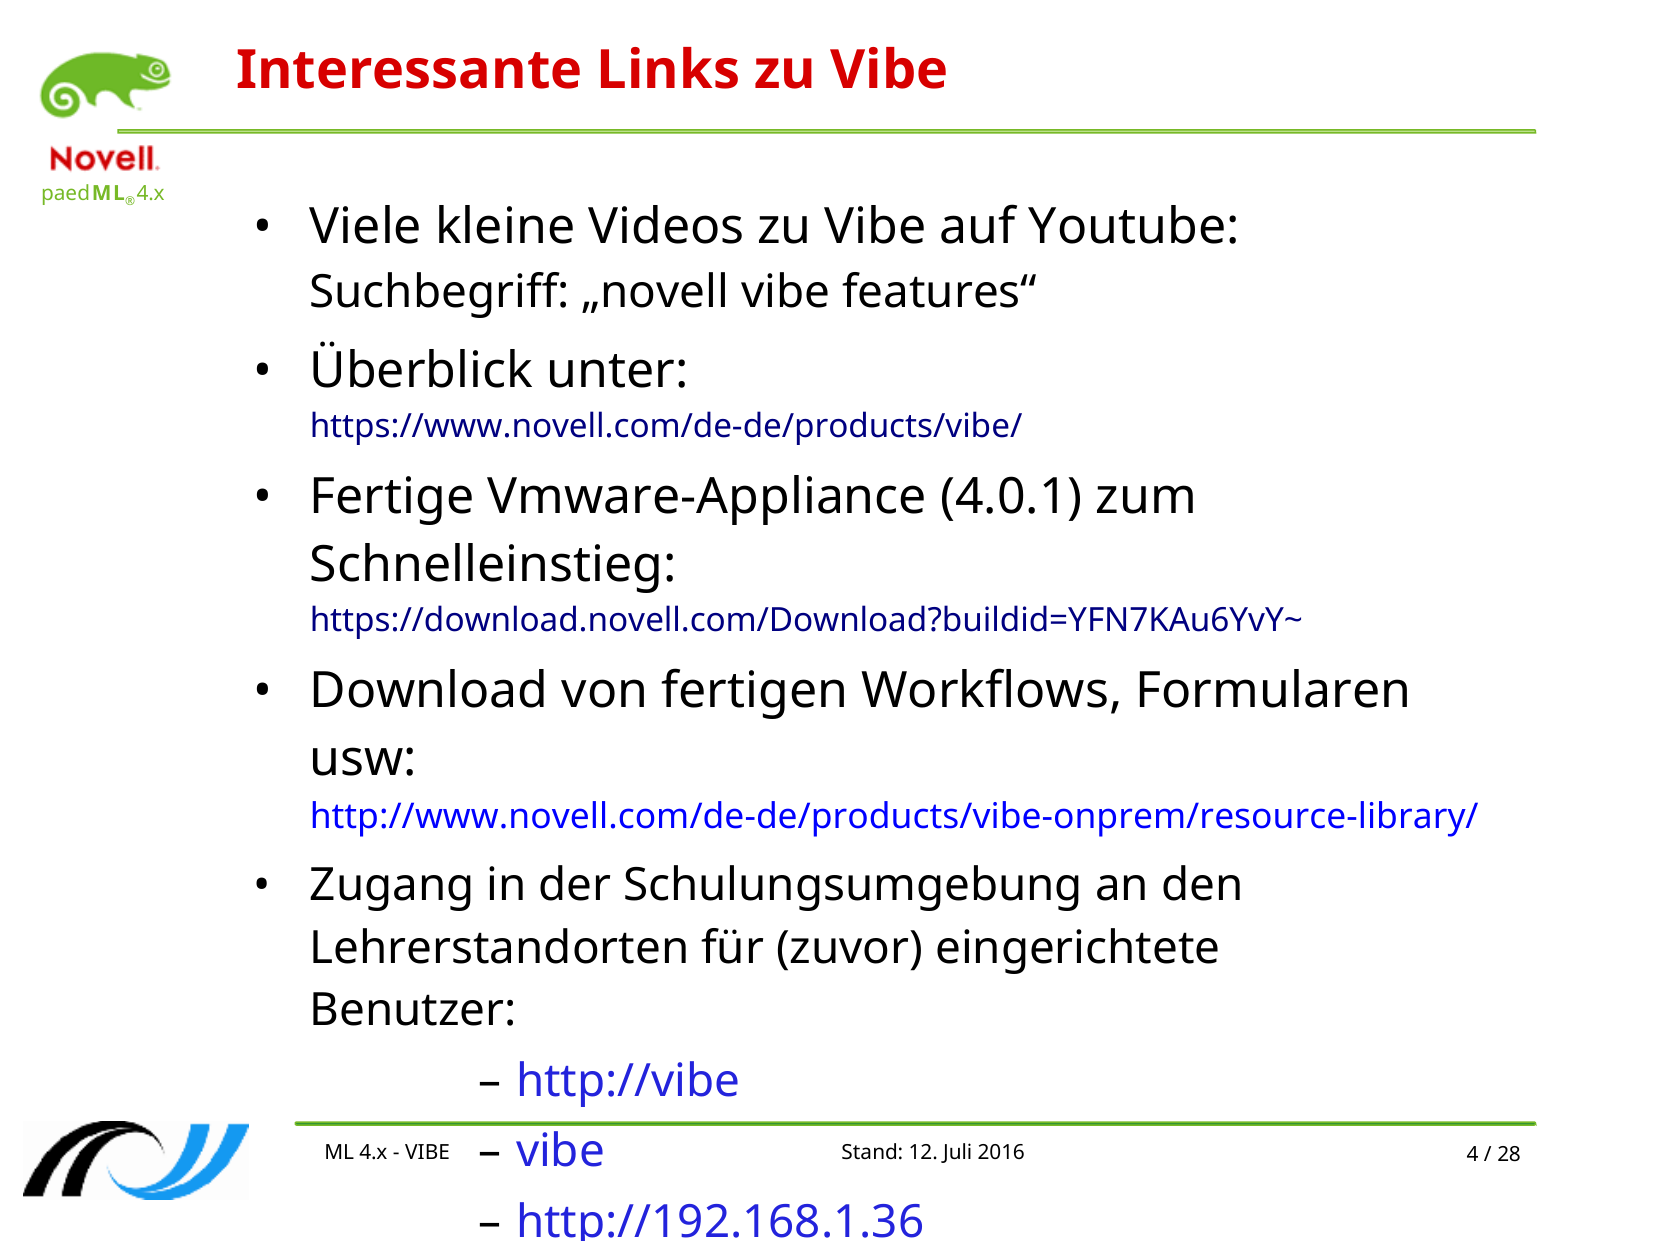

# Interessante Links zu Vibe
Viele kleine Videos zu Vibe auf Youtube:
Suchbegriff: „novell vibe features“
Überblick unter:
https://www.novell.com/de-de/products/vibe/
Fertige Vmware-Appliance (4.0.1) zum Schnelleinstieg:
https://download.novell.com/Download?buildid=YFN7KAu6YvY~
Download von fertigen Workflows, Formularen usw:
http://www.novell.com/de-de/products/vibe-onprem/resource-library/
Zugang in der Schulungsumgebung an den Lehrerstandorten für (zuvor) eingerichtete
Benutzer:
http://vibe
vibe
http://192.168.1.36
ML 4.x - VIBE
12. Juli 2016
4